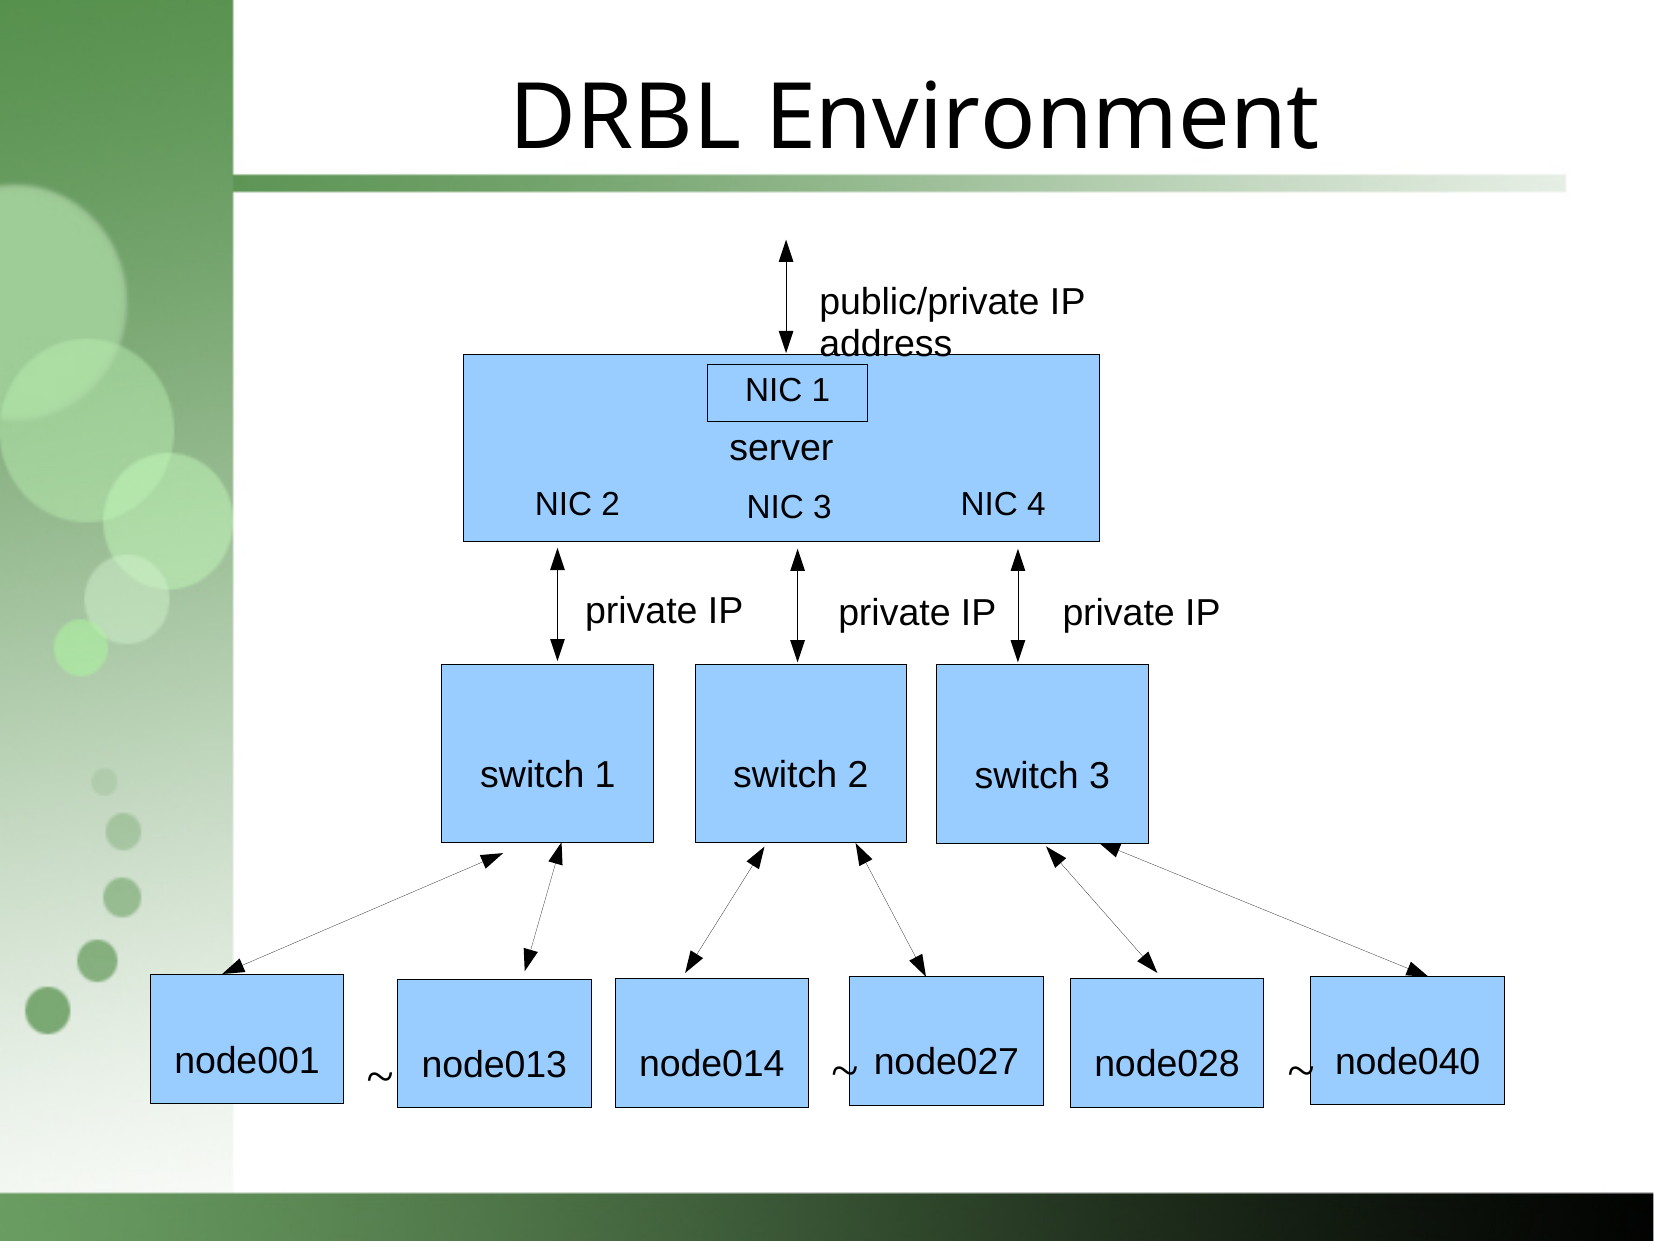

# DRBL Environment
public/private IP
address
server
NIC 1
NIC 4
NIC 2
NIC 3
private IP
private IP
private IP
switch 1
switch 2
switch 3
node001
node040
node027
node028
node014
node013
~
~
~